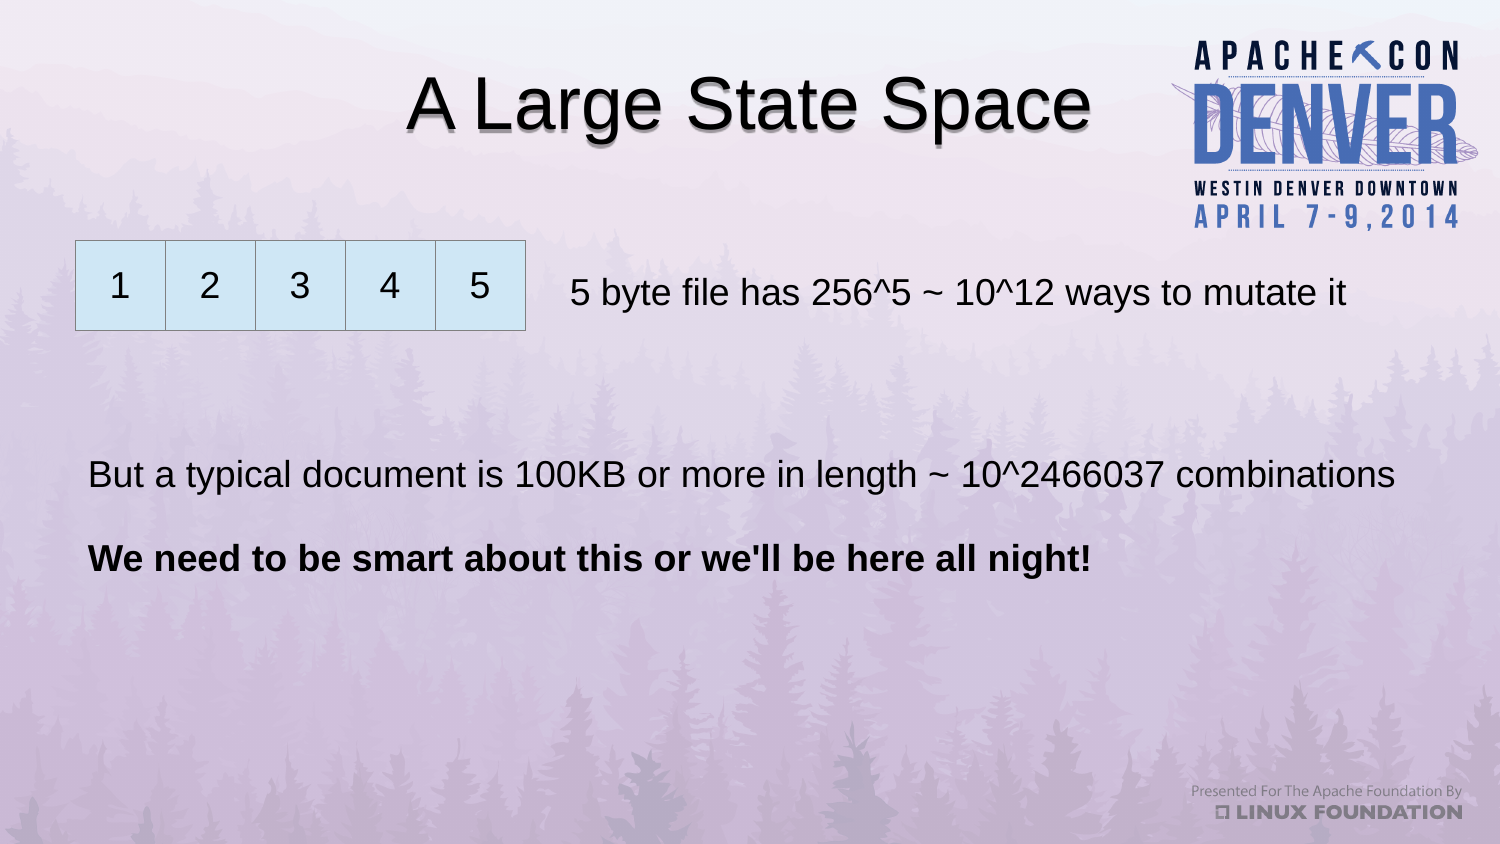

# A Large State Space
1
2
3
4
5
5 byte file has 256^5 ~ 10^12 ways to mutate it
But a typical document is 100KB or more in length ~ 10^2466037 combinations
We need to be smart about this or we'll be here all night!